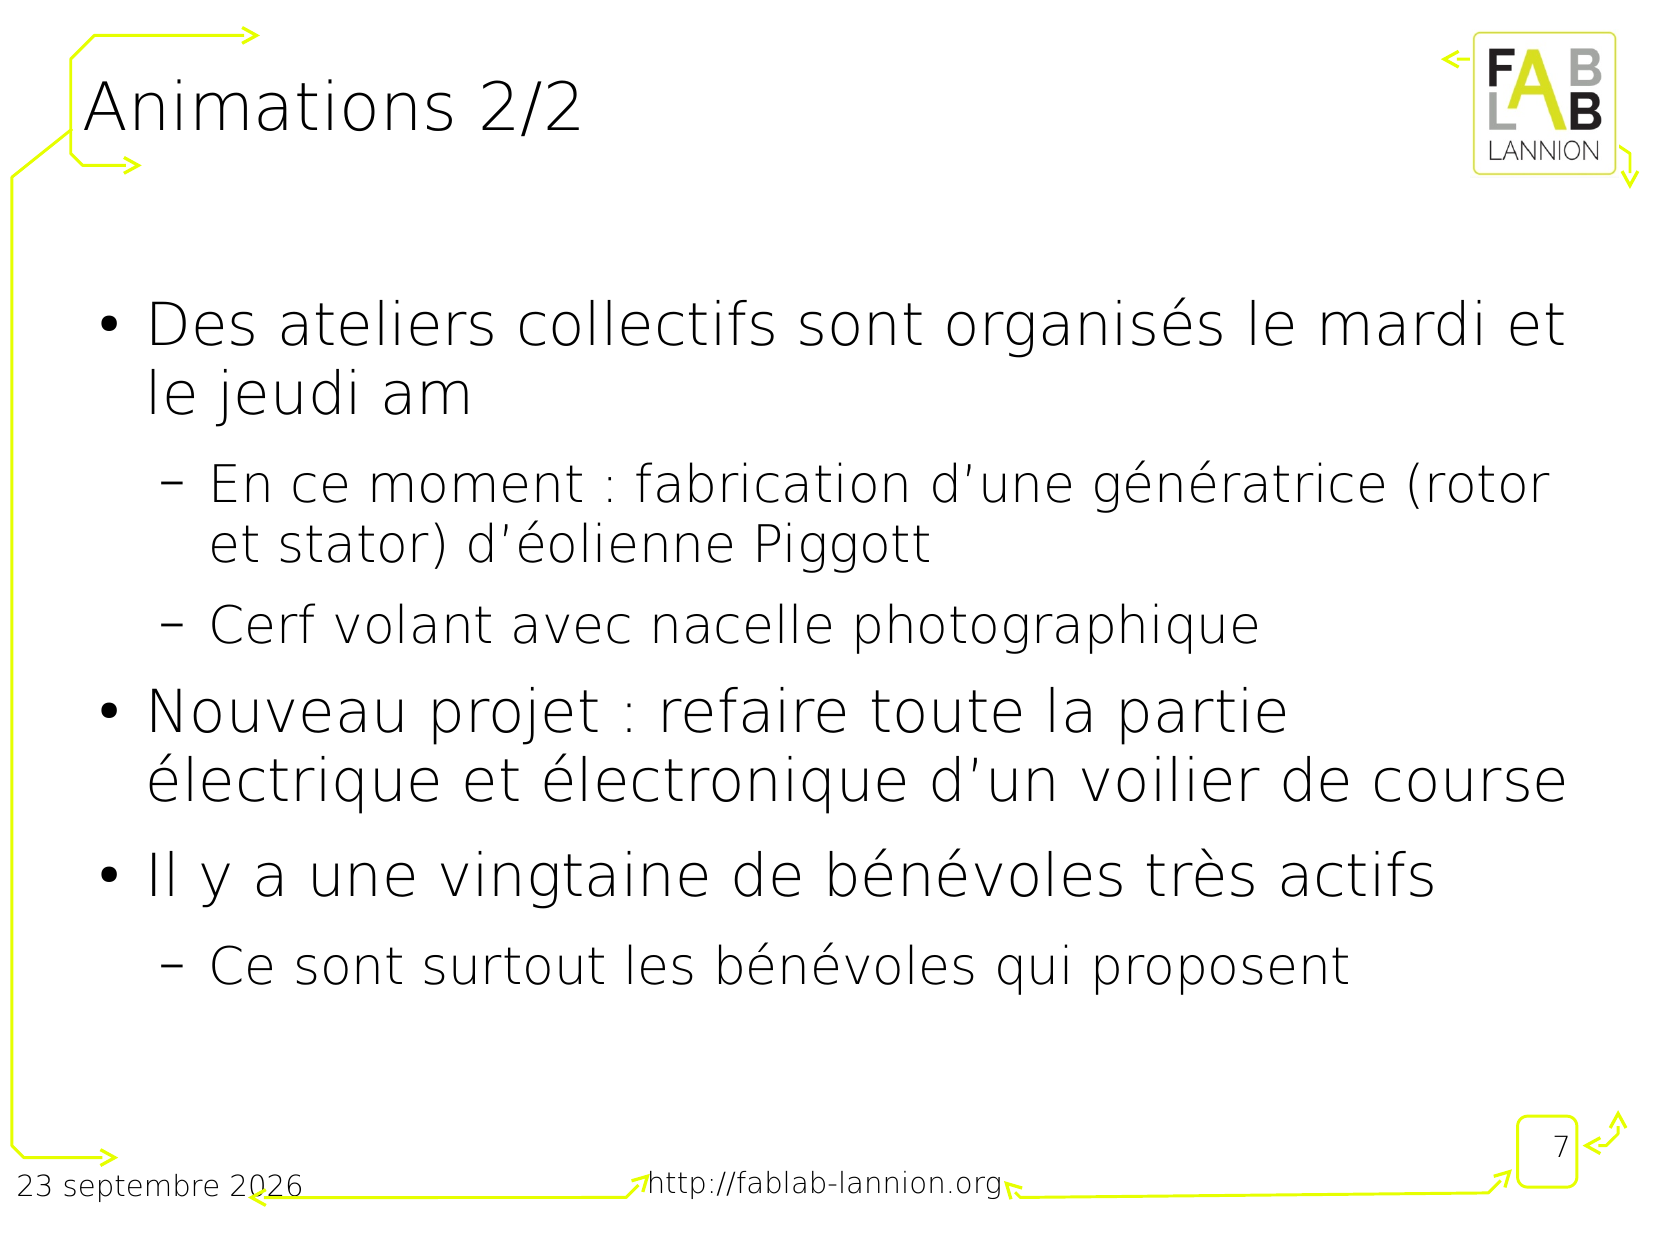

# Animations 2/2
Des ateliers collectifs sont organisés le mardi et le jeudi am
En ce moment : fabrication d’une génératrice (rotor et stator) d’éolienne Piggott
Cerf volant avec nacelle photographique
Nouveau projet : refaire toute la partie électrique et électronique d’un voilier de course
Il y a une vingtaine de bénévoles très actifs
Ce sont surtout les bénévoles qui proposent
7